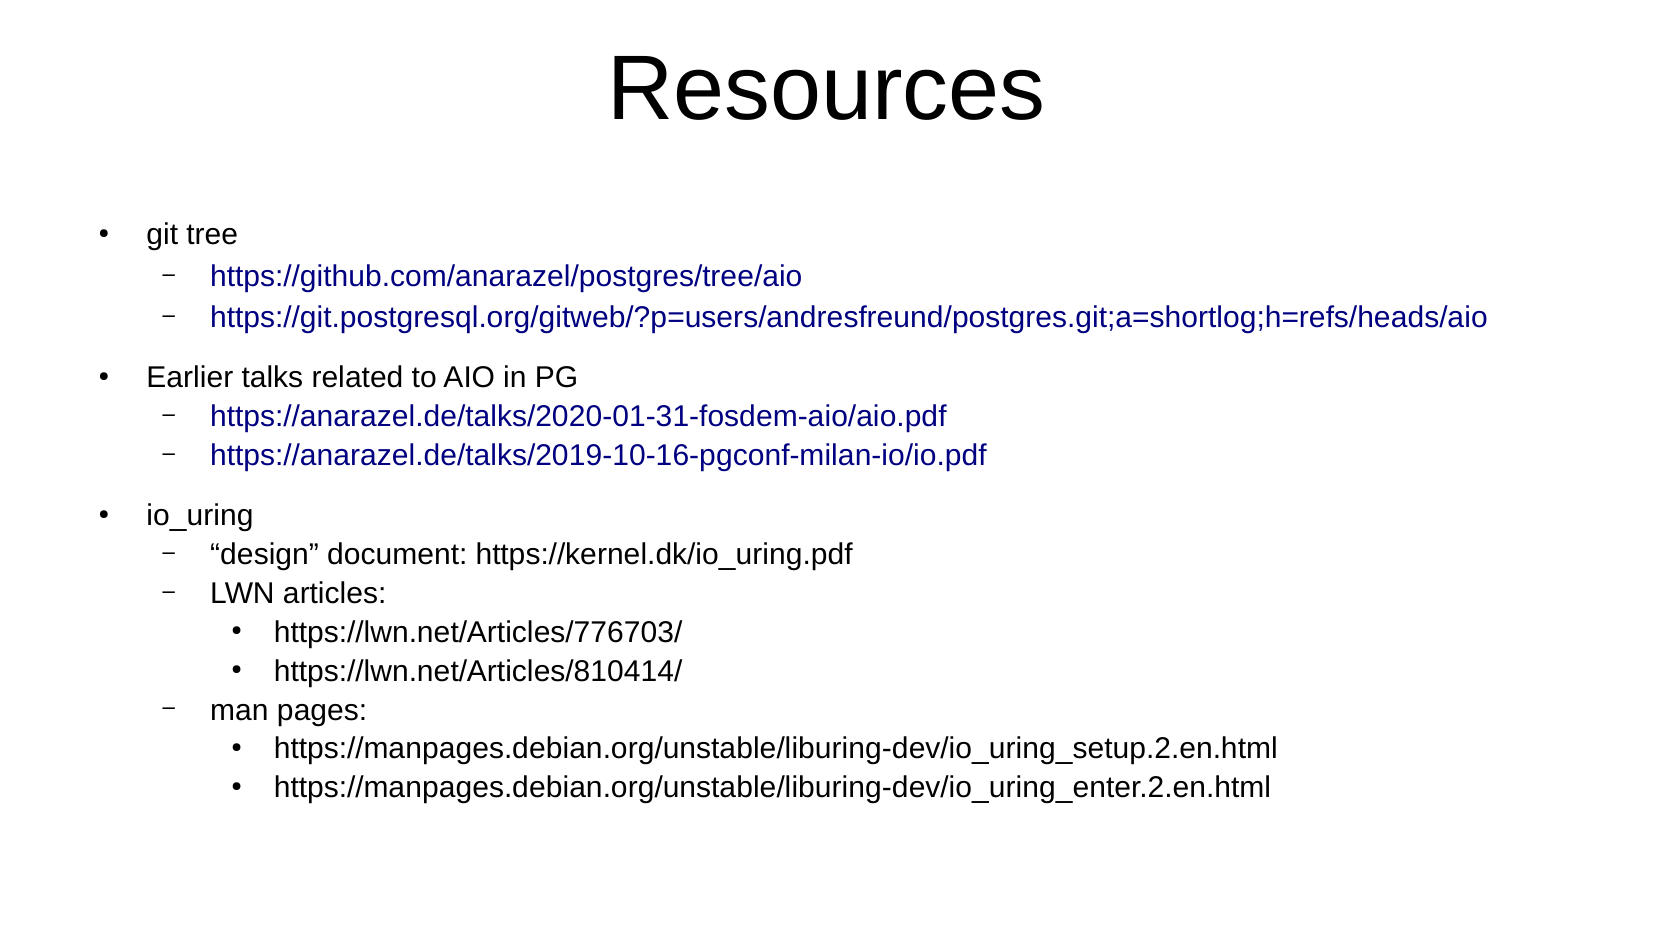

# Resources
git tree
https://github.com/anarazel/postgres/tree/aio
https://git.postgresql.org/gitweb/?p=users/andresfreund/postgres.git;a=shortlog;h=refs/heads/aio
Earlier talks related to AIO in PG
https://anarazel.de/talks/2020-01-31-fosdem-aio/aio.pdf
https://anarazel.de/talks/2019-10-16-pgconf-milan-io/io.pdf
io_uring
“design” document: https://kernel.dk/io_uring.pdf
LWN articles:
https://lwn.net/Articles/776703/
https://lwn.net/Articles/810414/
man pages:
https://manpages.debian.org/unstable/liburing-dev/io_uring_setup.2.en.html
https://manpages.debian.org/unstable/liburing-dev/io_uring_enter.2.en.html